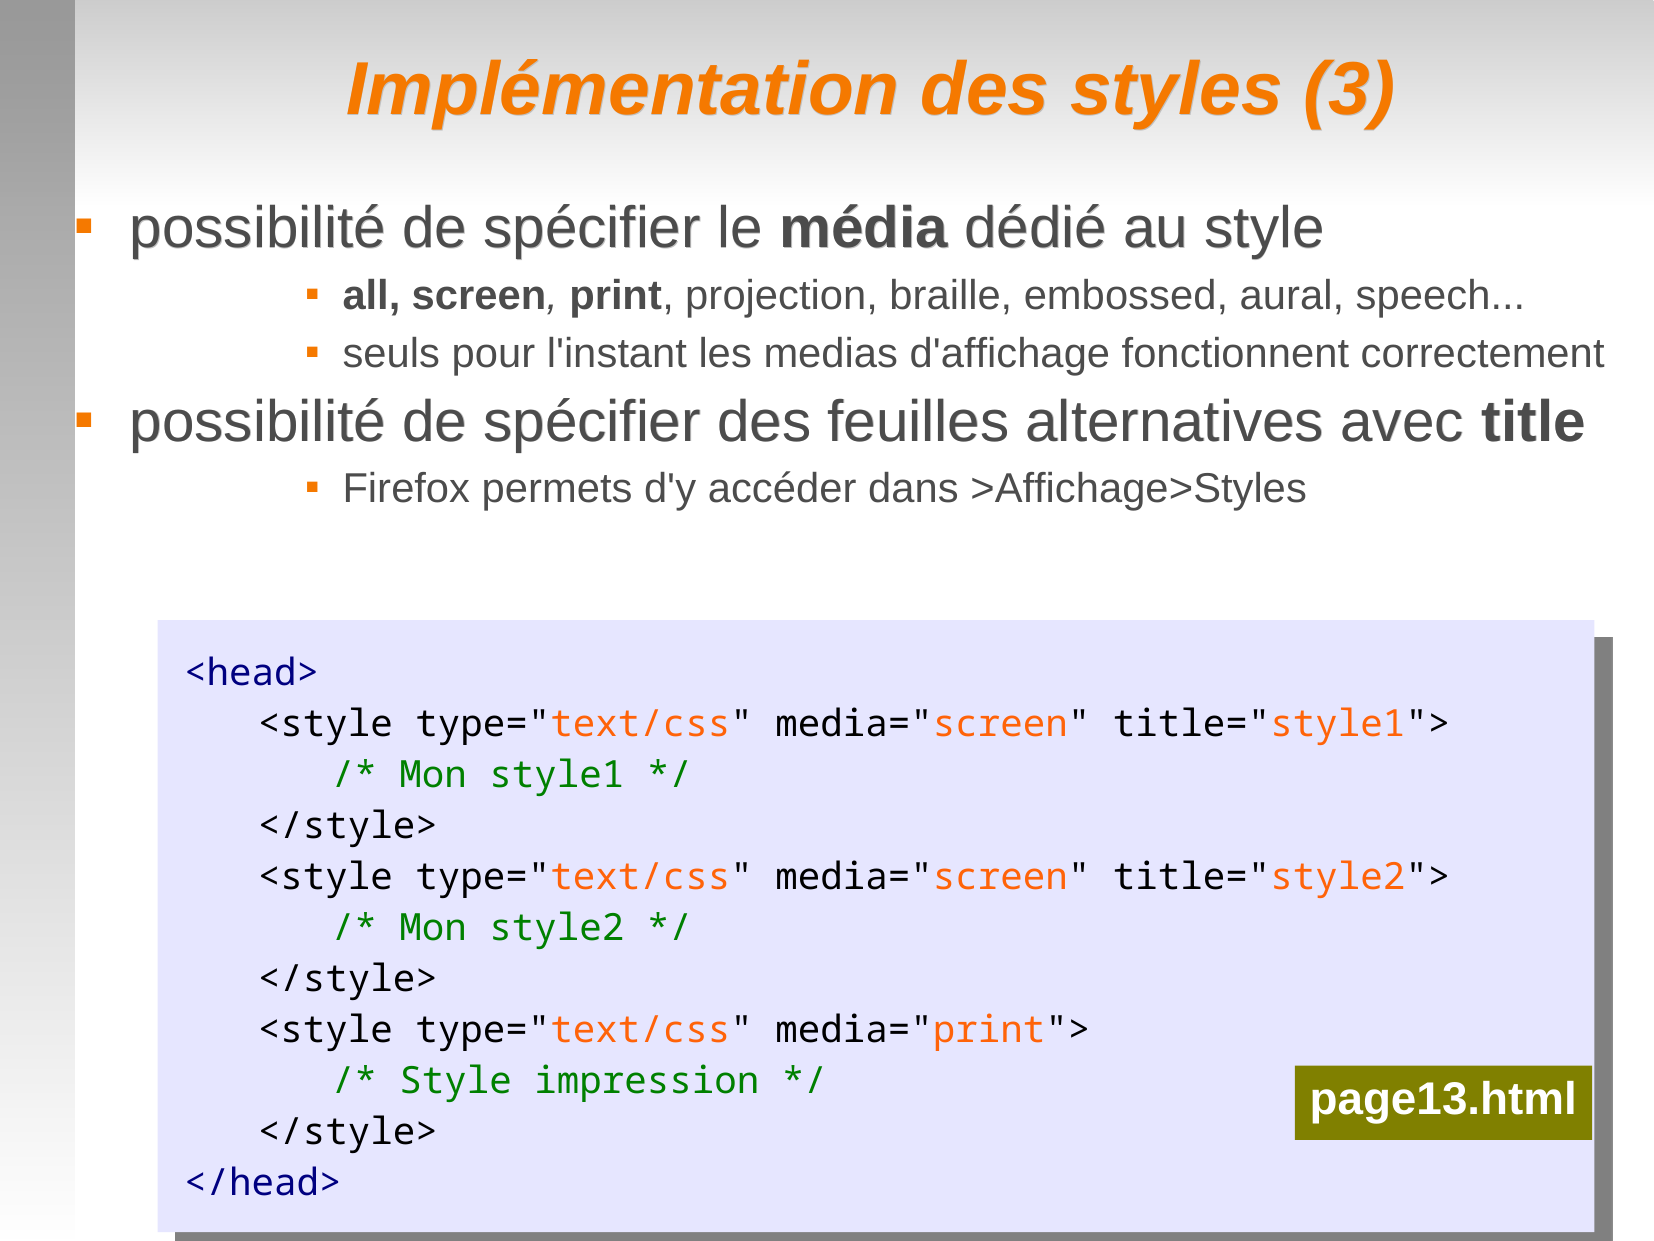

# Implémentation des styles (3)
possibilité de spécifier le média dédié au style
all, screen, print, projection, braille, embossed, aural, speech...
seuls pour l'instant les medias d'affichage fonctionnent correctement
possibilité de spécifier des feuilles alternatives avec title
Firefox permets d'y accéder dans >Affichage>Styles
<head>
	<style type="text/css" media="screen" title="style1">
		/* Mon style1 */
	</style>
	<style type="text/css" media="screen" title="style2">
		/* Mon style2 */
	</style>
	<style type="text/css" media="print">
		/* Style impression */
	</style>
</head>
page13.html